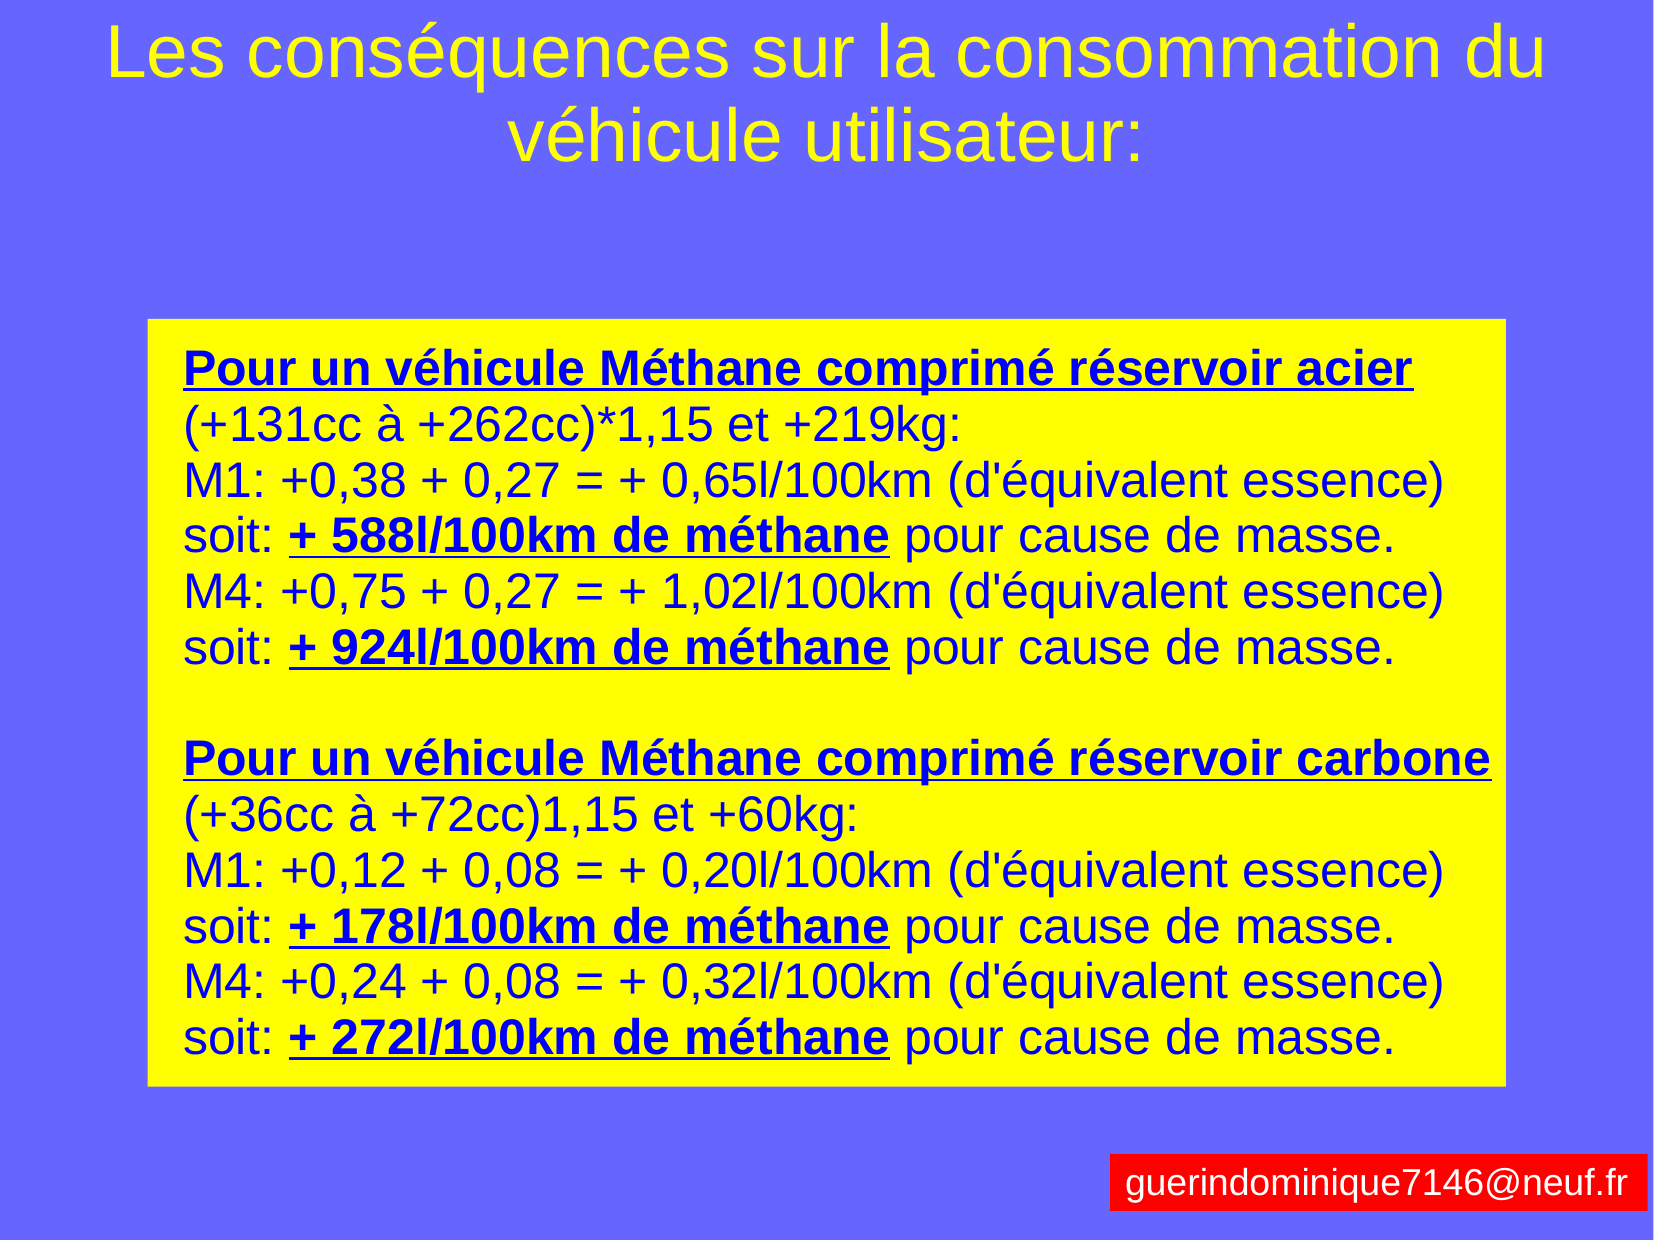

# Les conséquences sur la consommation du véhicule utilisateur:
Pour un véhicule Méthane comprimé réservoir acier
(+131cc à +262cc)*1,15 et +219kg:
M1: +0,38 + 0,27 = + 0,65l/100km (d'équivalent essence)
soit: + 588l/100km de méthane pour cause de masse.
M4: +0,75 + 0,27 = + 1,02l/100km (d'équivalent essence)
soit: + 924l/100km de méthane pour cause de masse.
Pour un véhicule Méthane comprimé réservoir carbone
(+36cc à +72cc)1,15 et +60kg:
M1: +0,12 + 0,08 = + 0,20l/100km (d'équivalent essence)
soit: + 178l/100km de méthane pour cause de masse.
M4: +0,24 + 0,08 = + 0,32l/100km (d'équivalent essence)
soit: + 272l/100km de méthane pour cause de masse.
guerindominique7146@neuf.fr